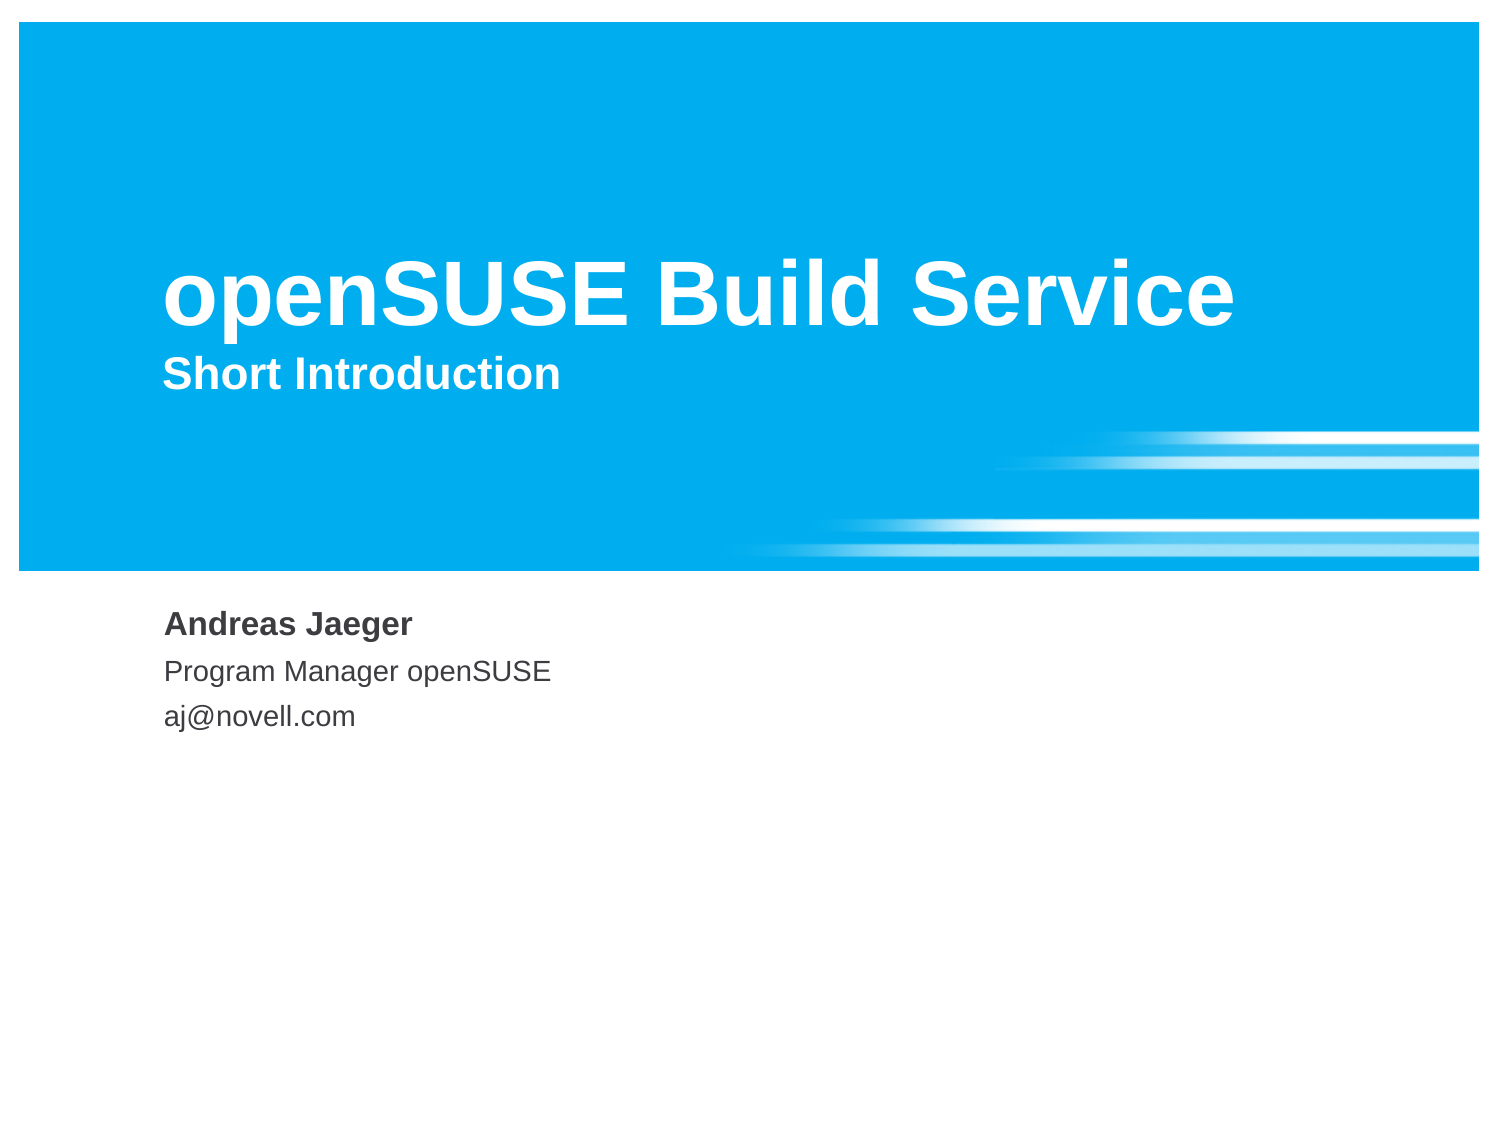

# openSUSE Build Service Short Introduction
Andreas Jaeger
Program Manager openSUSE
aj@novell.com